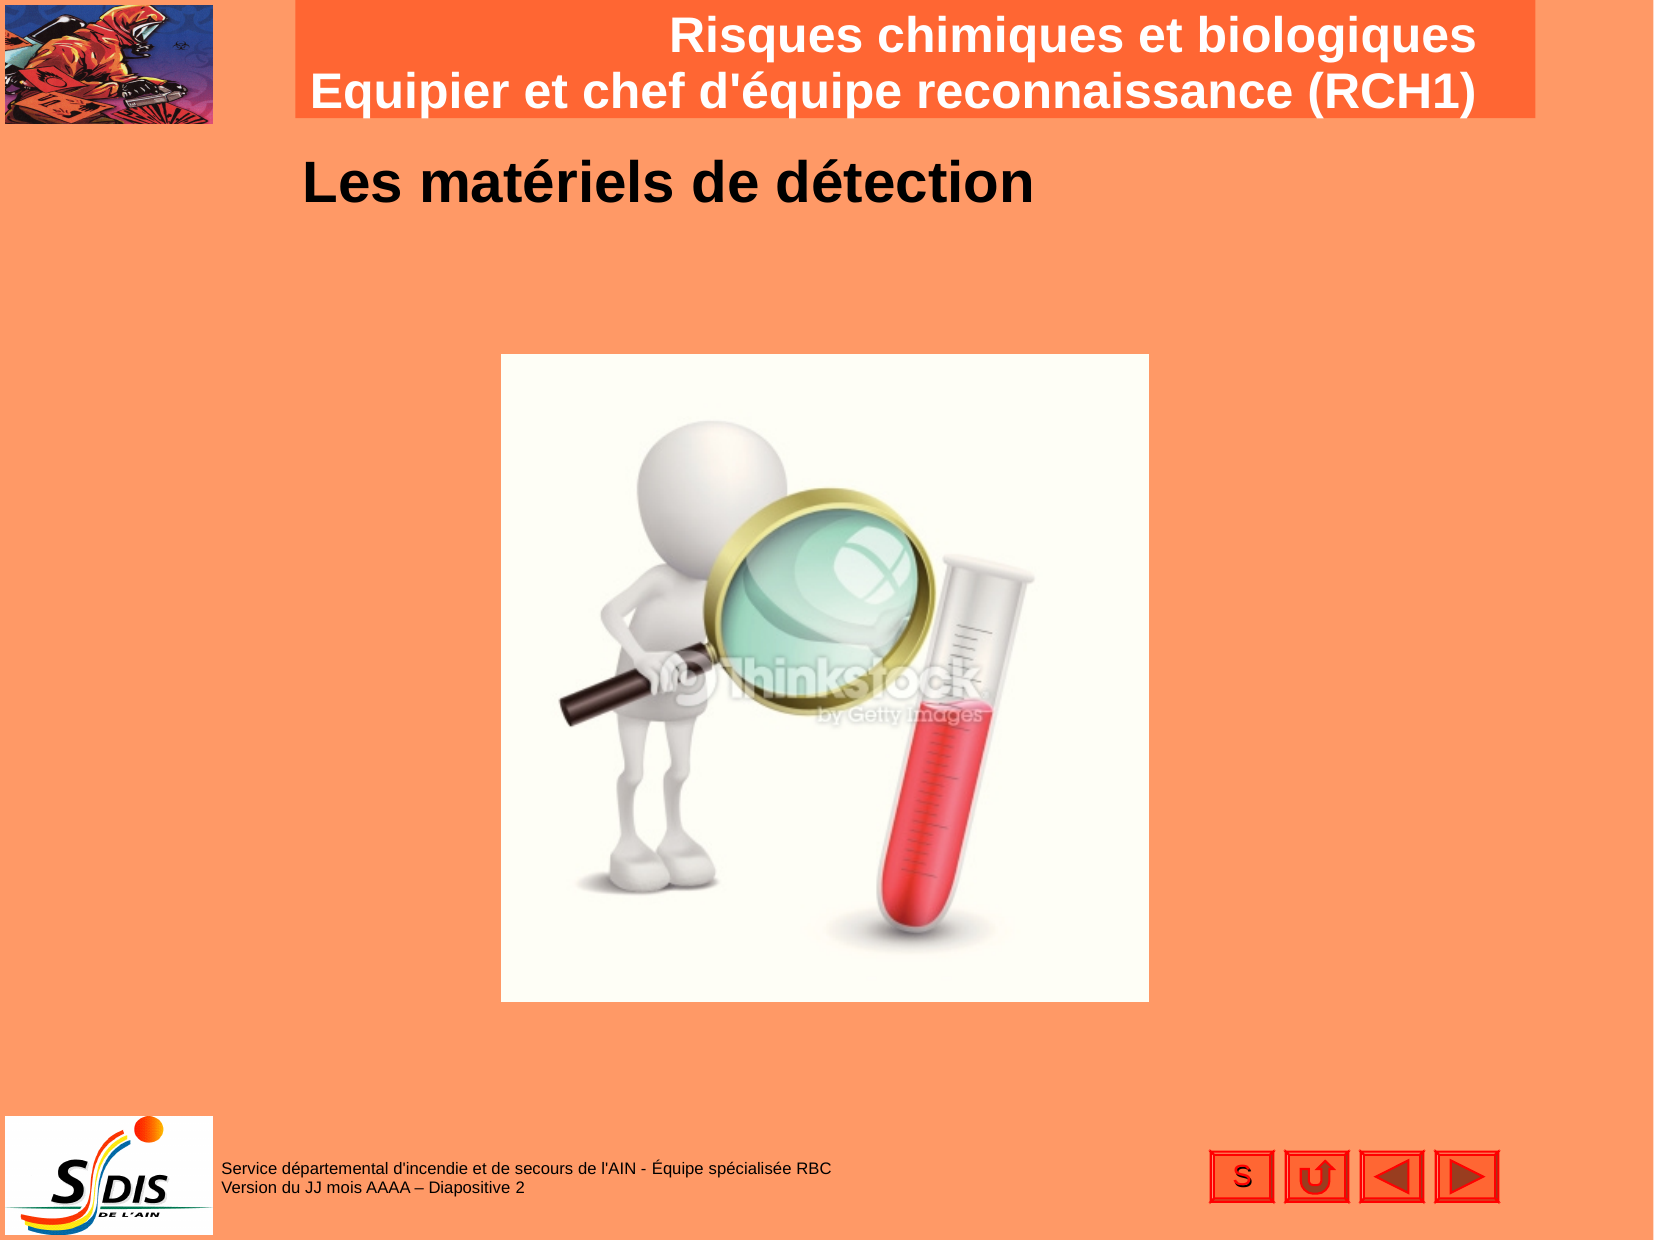

Risques chimiques et biologiques
Equipier et chef d'équipe reconnaissance (RCH1)
Les matériels de détection